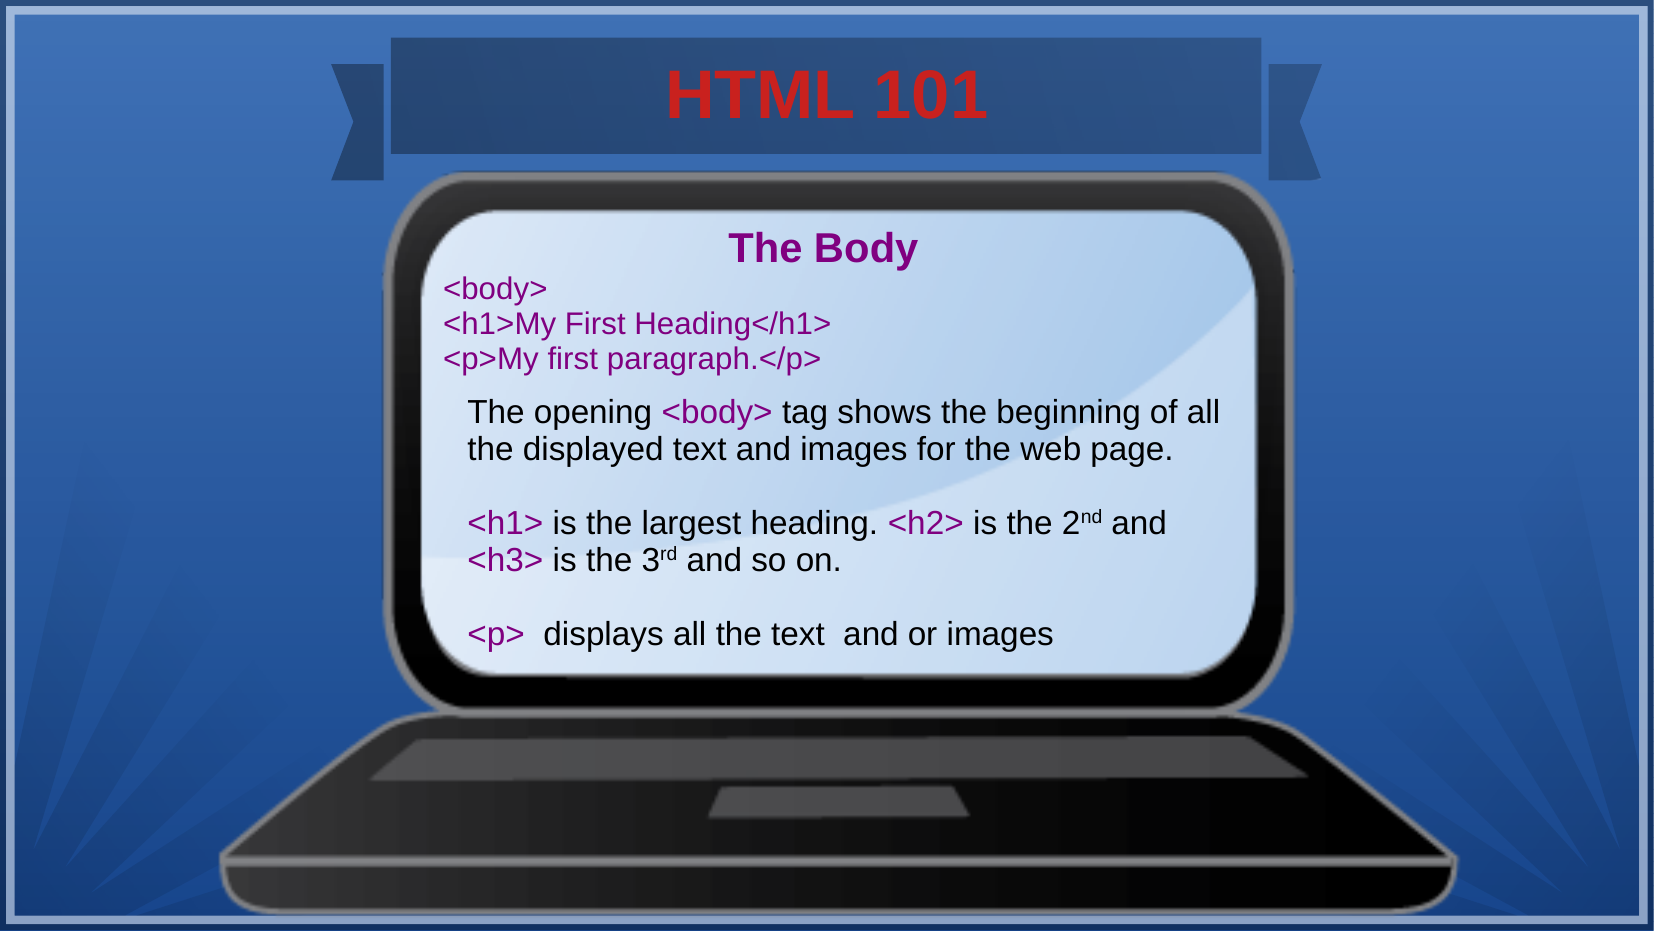

# HTML 101
The Body
<body>
<h1>My First Heading</h1>
<p>My first paragraph.</p>
The opening <body> tag shows the beginning of all the displayed text and images for the web page.
<h1> is the largest heading. <h2> is the 2nd and <h3> is the 3rd and so on.
<p> displays all the text and or images